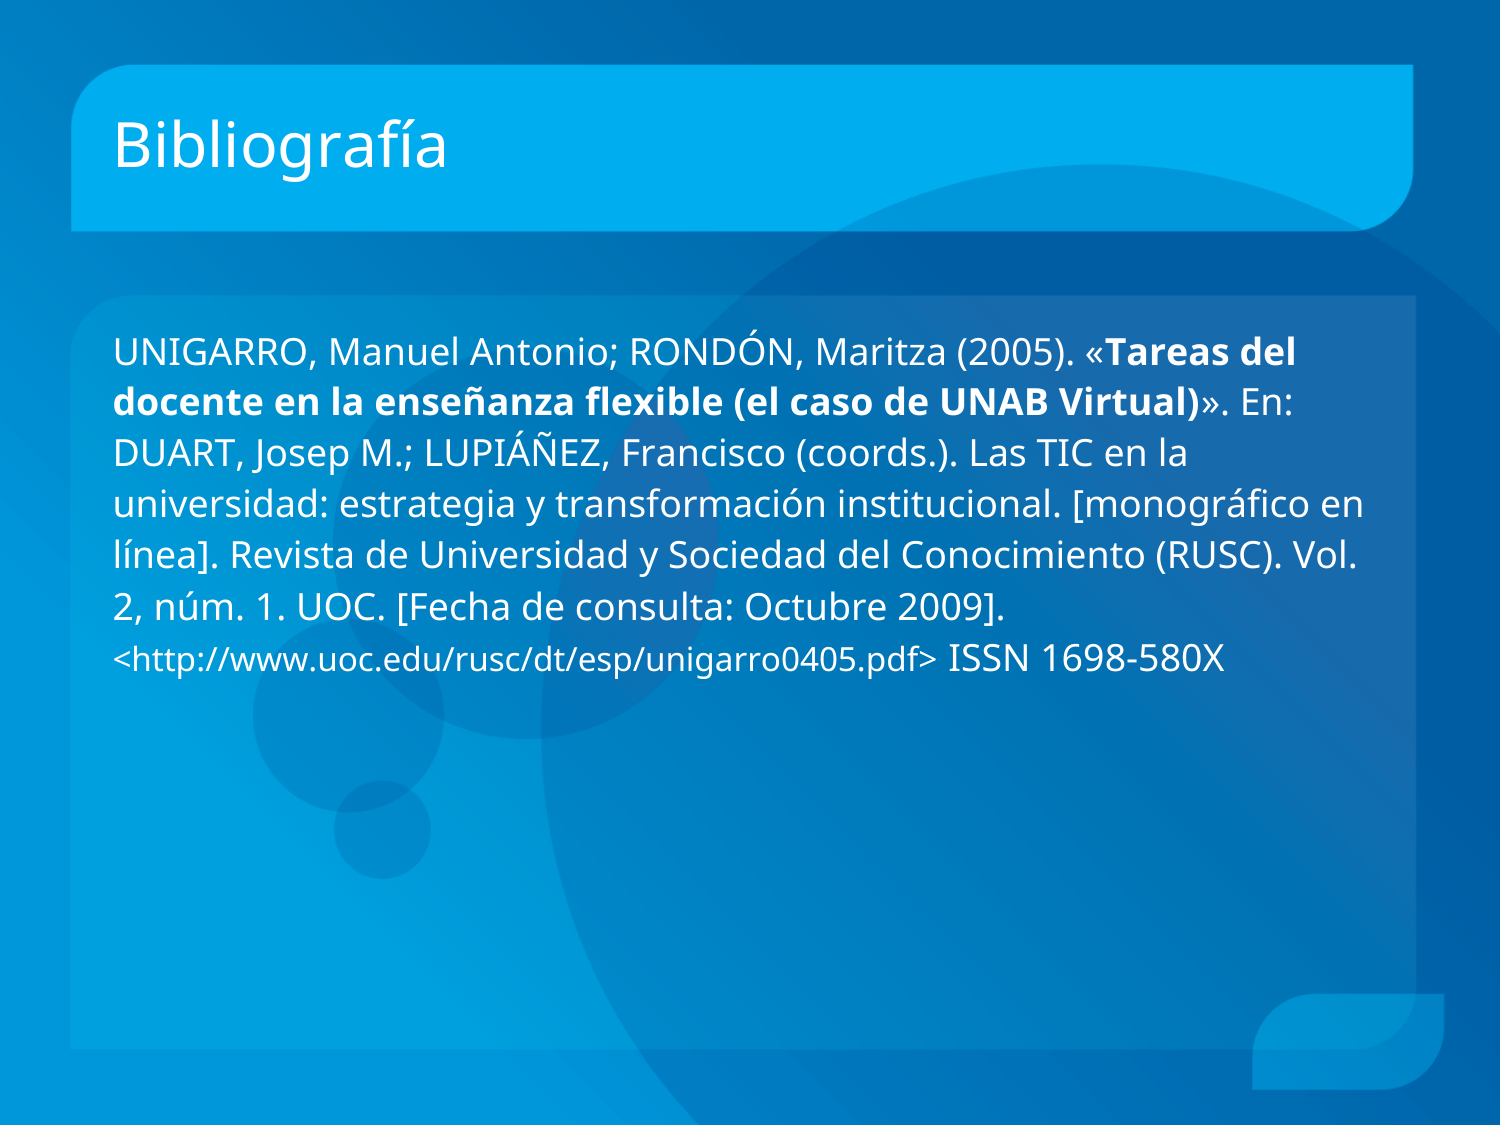

# Bibliografía
UNIGARRO, Manuel Antonio; RONDÓN, Maritza (2005). «Tareas del docente en la enseñanza flexible (el caso de UNAB Virtual)». En: DUART, Josep M.; LUPIÁÑEZ, Francisco (coords.). Las TIC en la universidad: estrategia y transformación institucional. [monográfico en línea]. Revista de Universidad y Sociedad del Conocimiento (RUSC). Vol. 2, núm. 1. UOC. [Fecha de consulta: Octubre 2009]. <http://www.uoc.edu/rusc/dt/esp/unigarro0405.pdf> ISSN 1698-580X